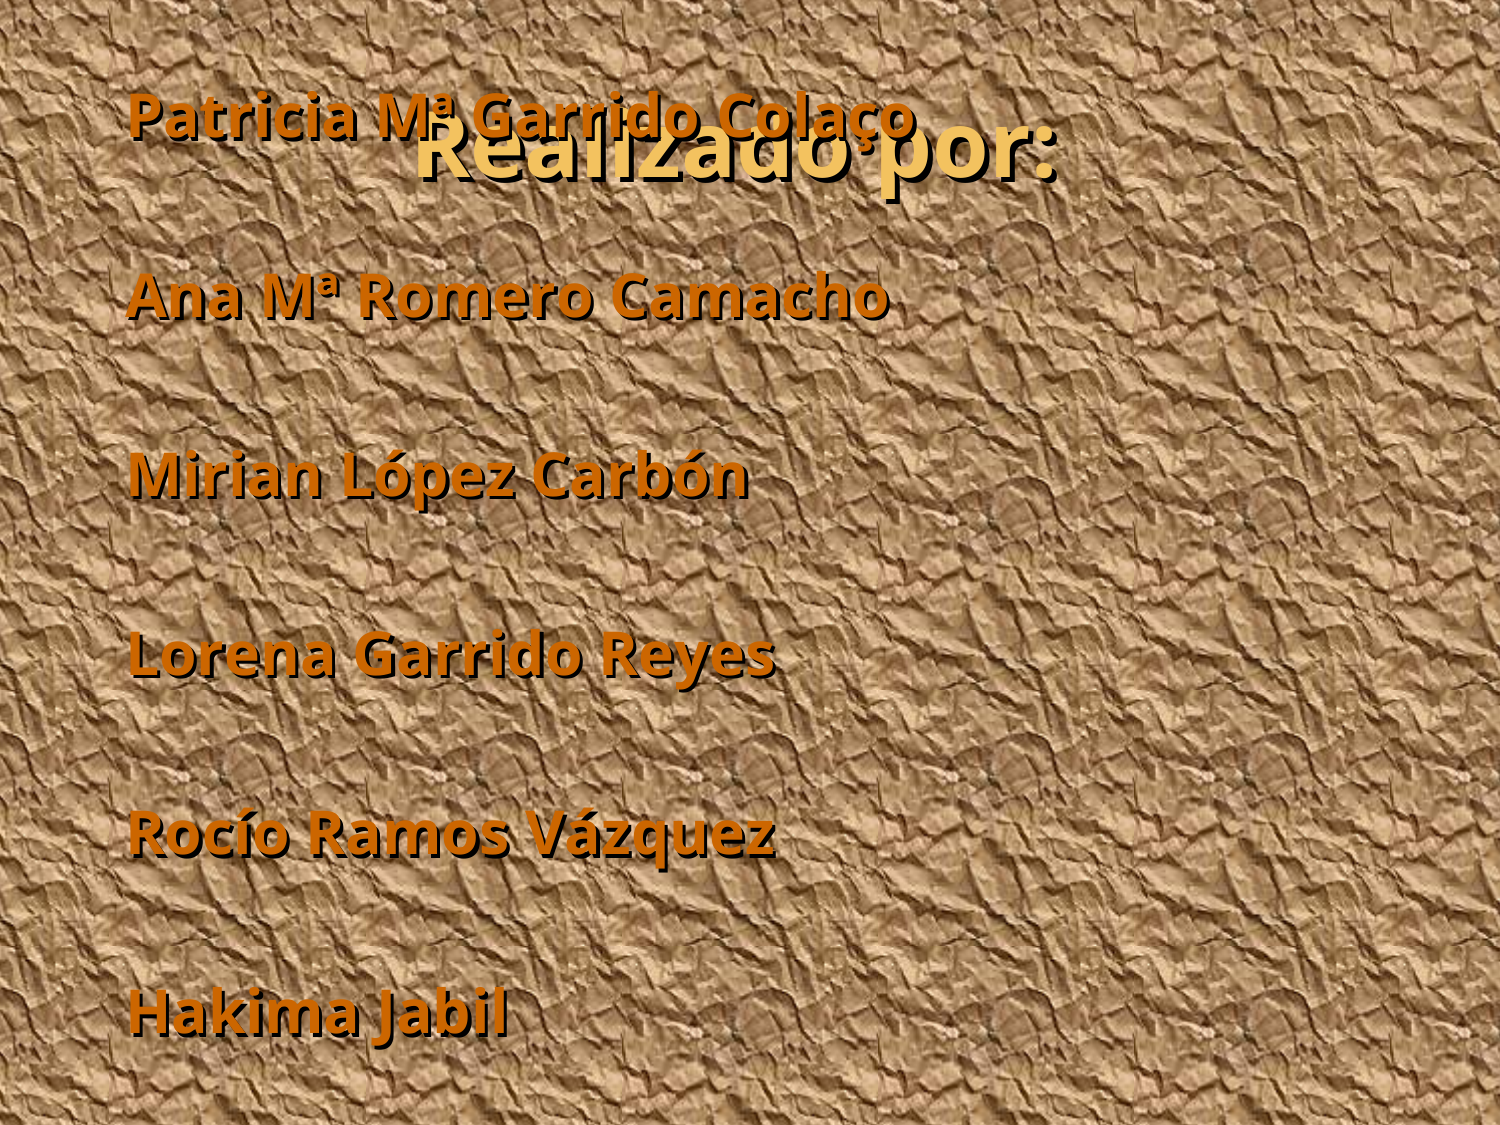

# Realizado por:
			Patricia Mª Garrido Colaço
			Ana Mª Romero Camacho
			Mirian López Carbón
			Lorena Garrido Reyes
			Rocío Ramos Vázquez
			Hakima Jabil